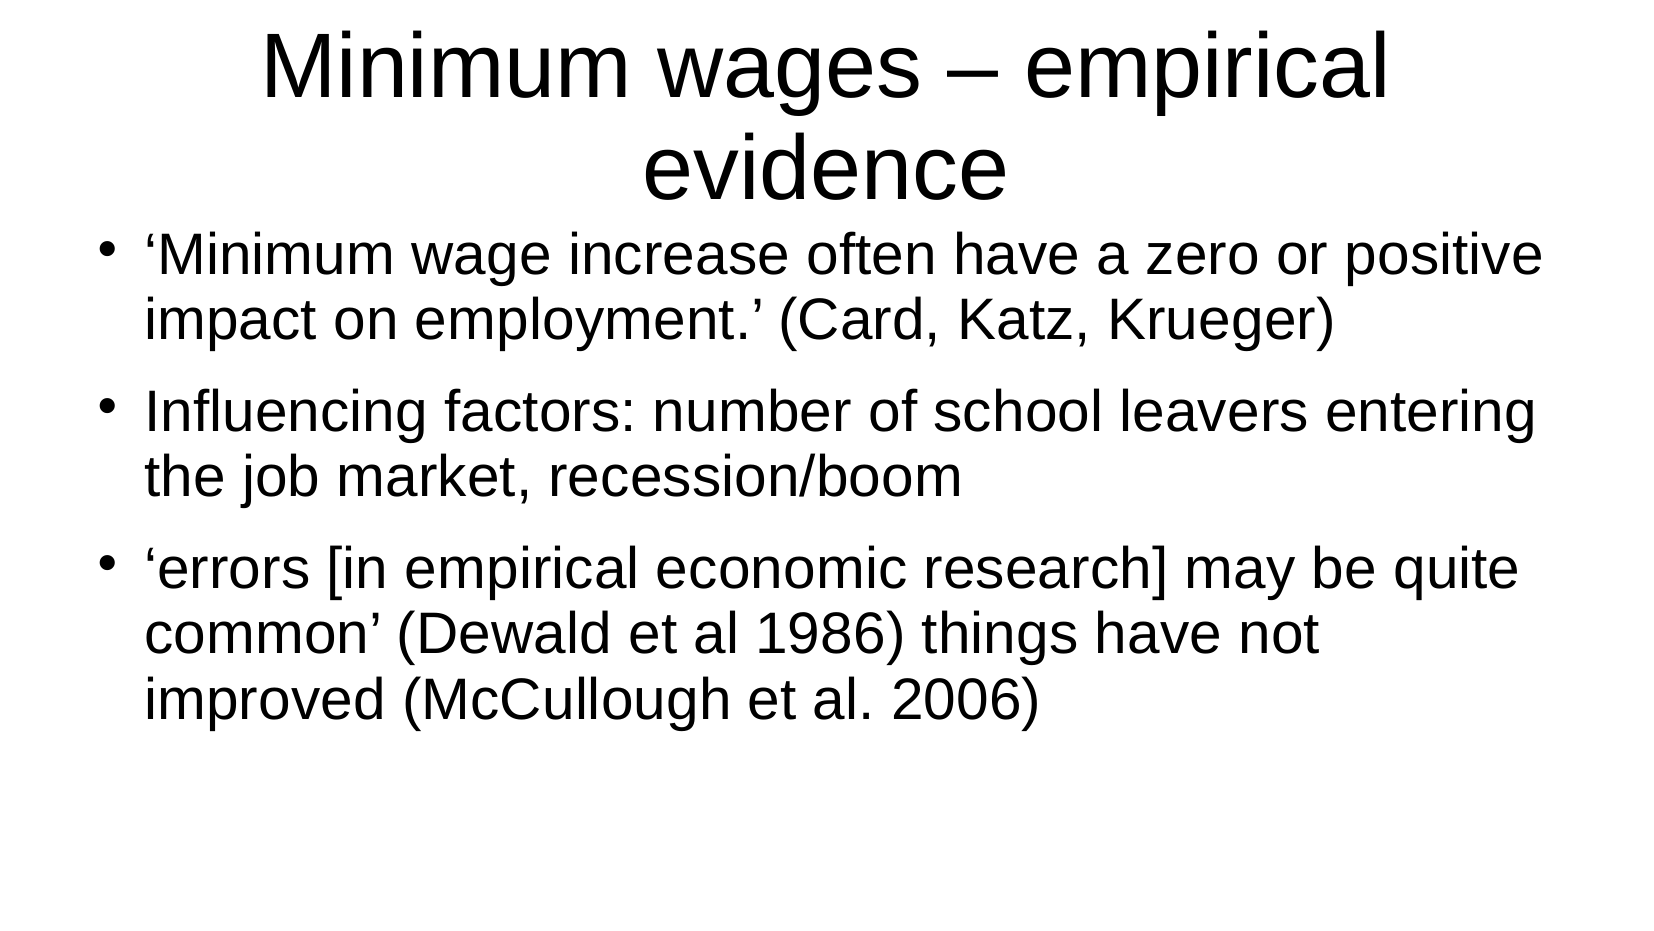

# Minimum wages – empirical evidence
‘Minimum wage increase often have a zero or positive impact on employment.’ (Card, Katz, Krueger)
Influencing factors: number of school leavers entering the job market, recession/boom
‘errors [in empirical economic research] may be quite common’ (Dewald et al 1986) things have not improved (McCullough et al. 2006)